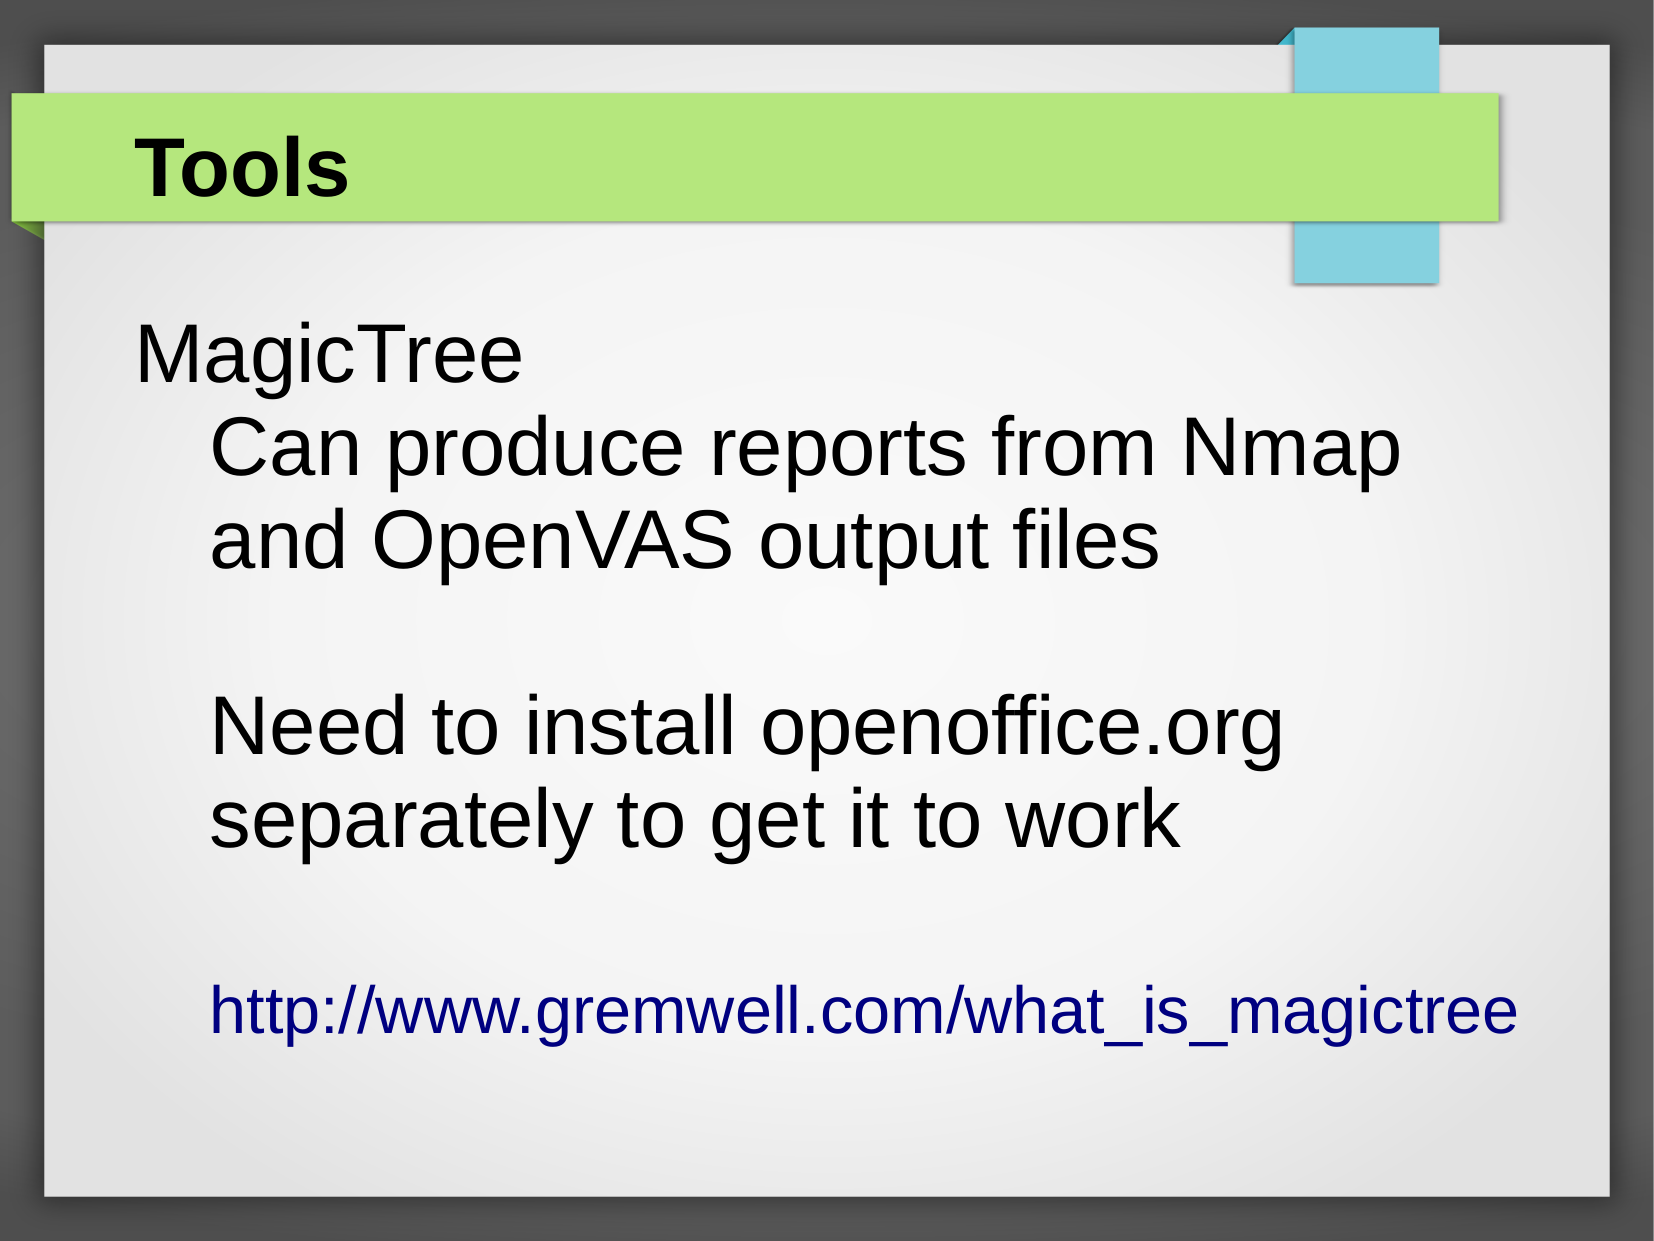

Tools
MagicTree
	Can produce reports from Nmap
	and OpenVAS output files
	Need to install openoffice.org
	separately to get it to work
	http://www.gremwell.com/what_is_magictree